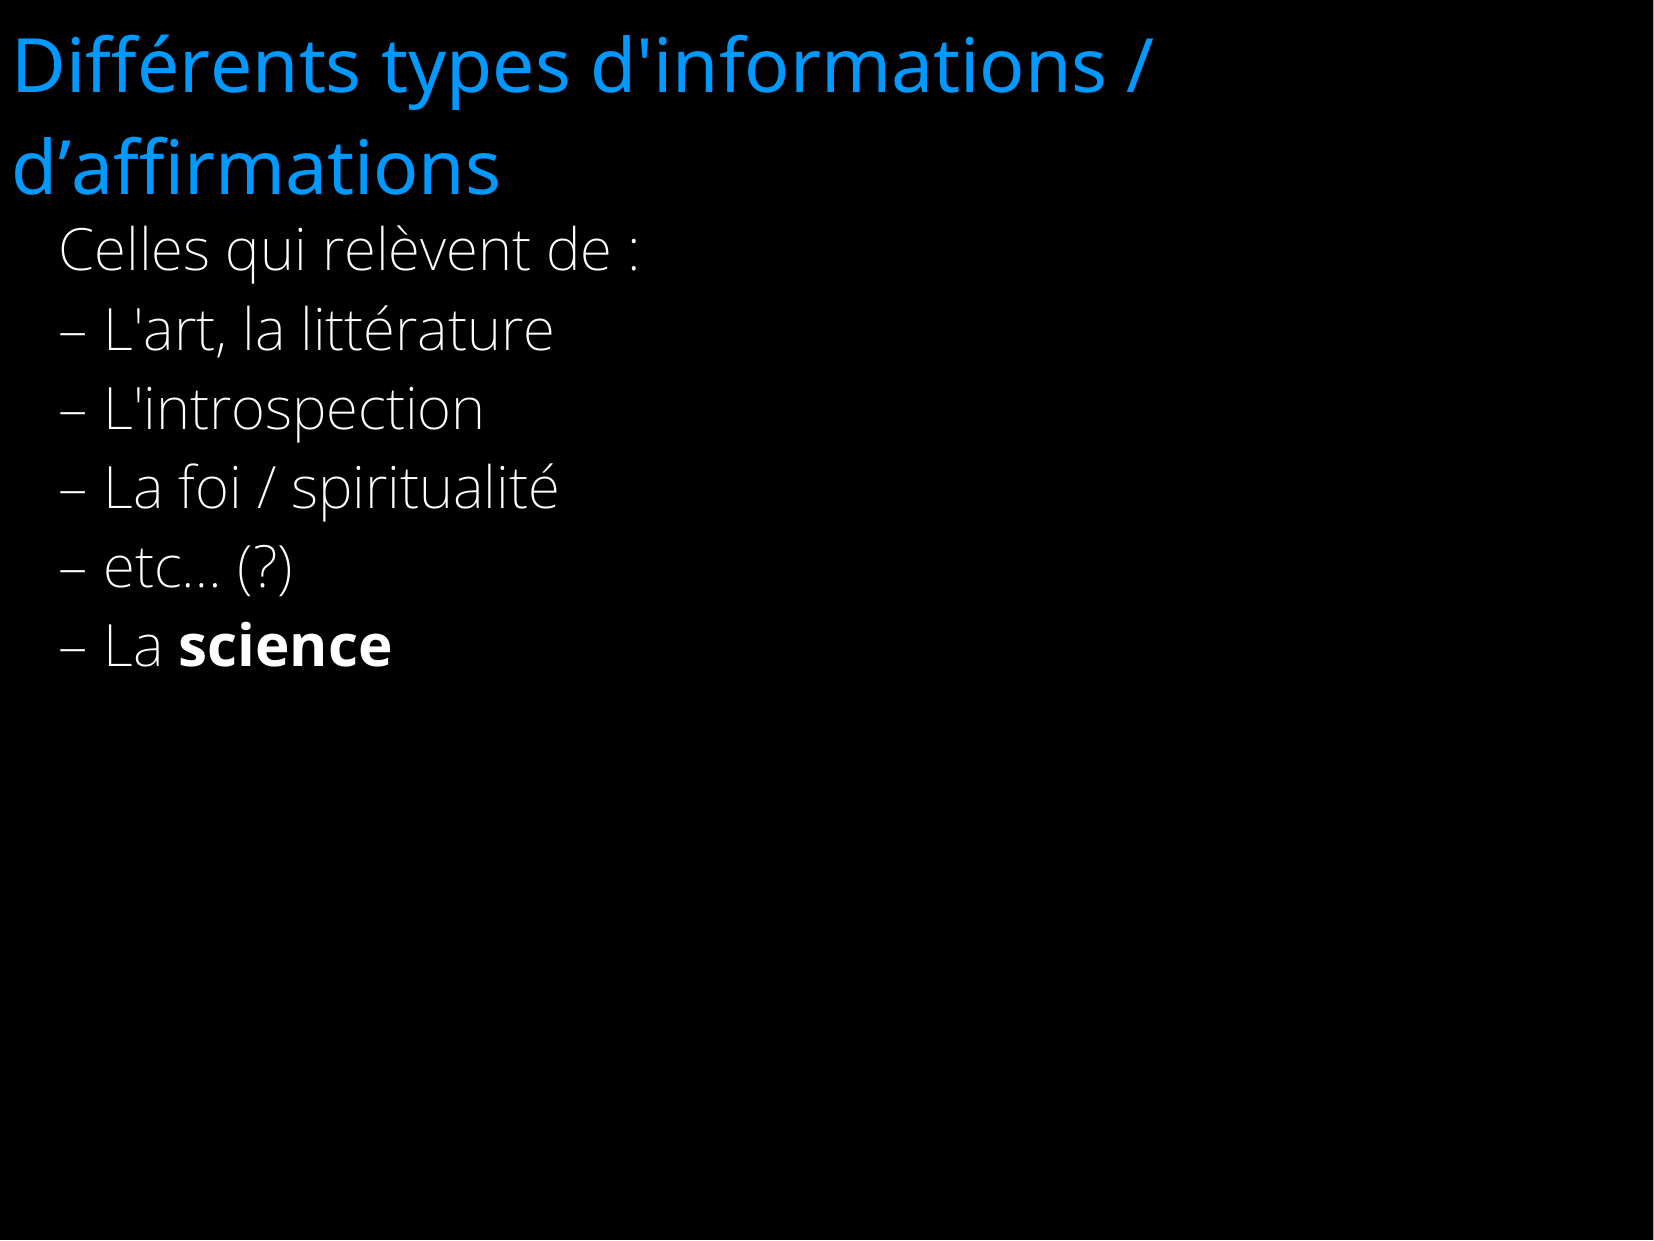

Différents types d'informations / d’affirmations
Celles qui relèvent de :
– L'art, la littérature
– L'introspection
– La foi / spiritualité
– etc… (?)
– La science